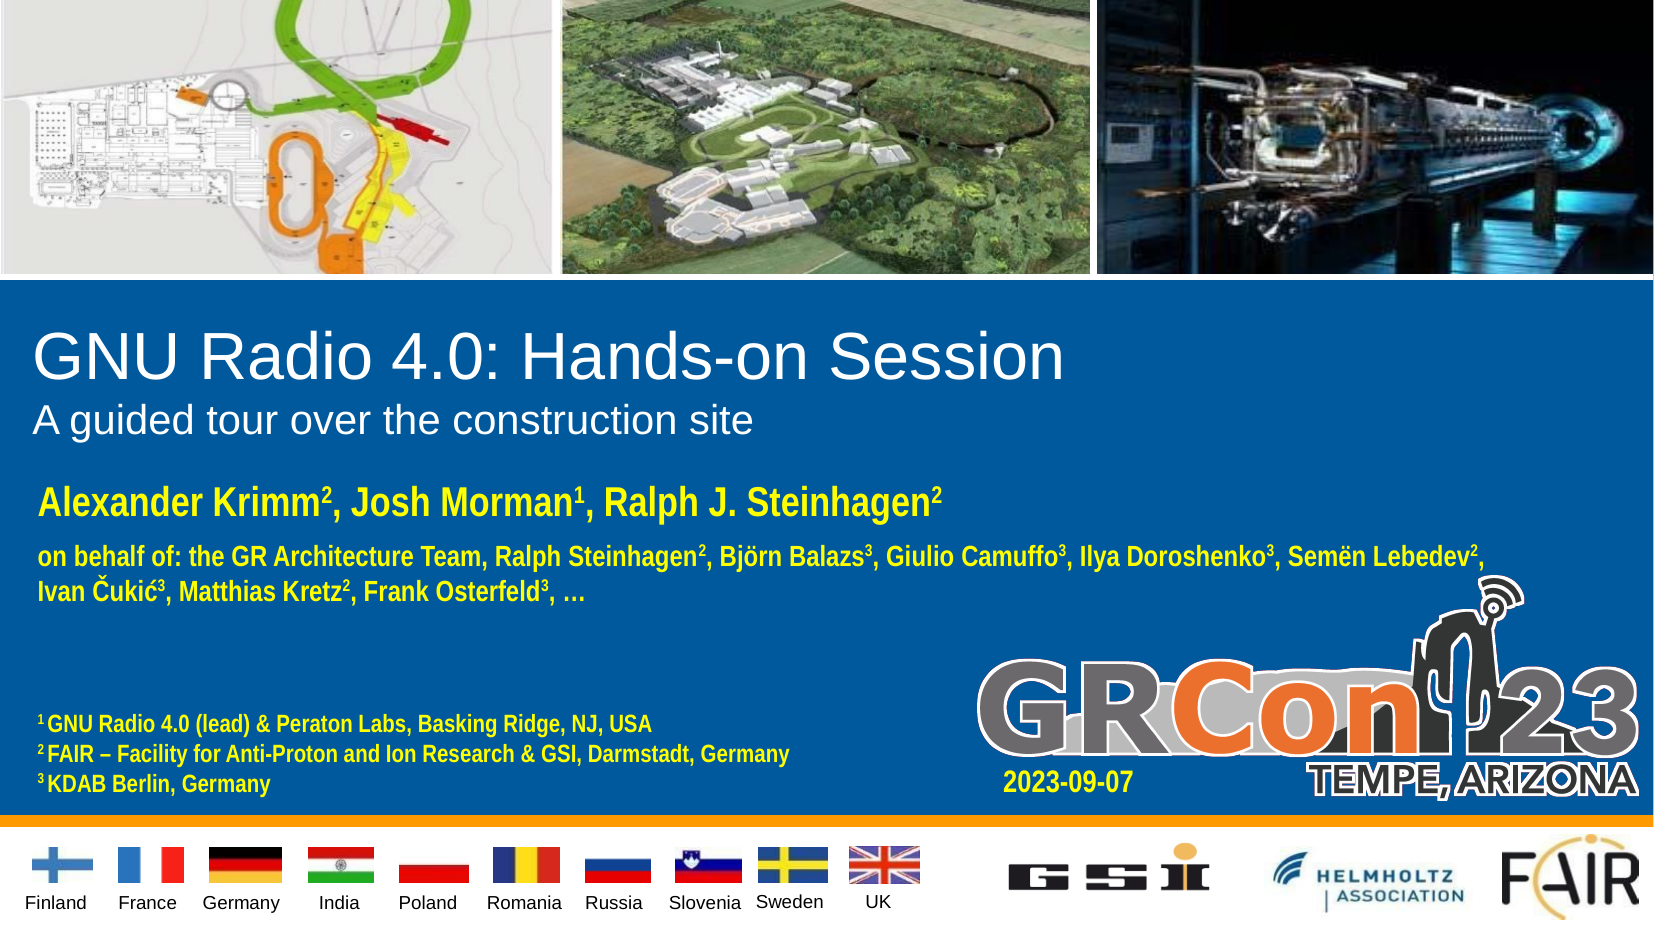

GNU Radio 4.0: Hands-on Session
A guided tour over the construction site
Alexander Krimm2, Josh Morman1, Ralph J. Steinhagen2
on behalf of: the GR Architecture Team, Ralph Steinhagen2, Björn Balazs3, Giulio Camuffo3, Ilya Doroshenko3, Semën Lebedev2,
Ivan Čukić3, Matthias Kretz2, Frank Osterfeld3, …
1 GNU Radio 4.0 (lead) & Peraton Labs, Basking Ridge, NJ, USA
2 FAIR – Facility for Anti-Proton and Ion Research & GSI, Darmstadt, Germany
3 KDAB Berlin, Germany
2023-09-07
UK
Sweden
Slovenia
Finland
Russia
France
Germany
India
Poland
Romania